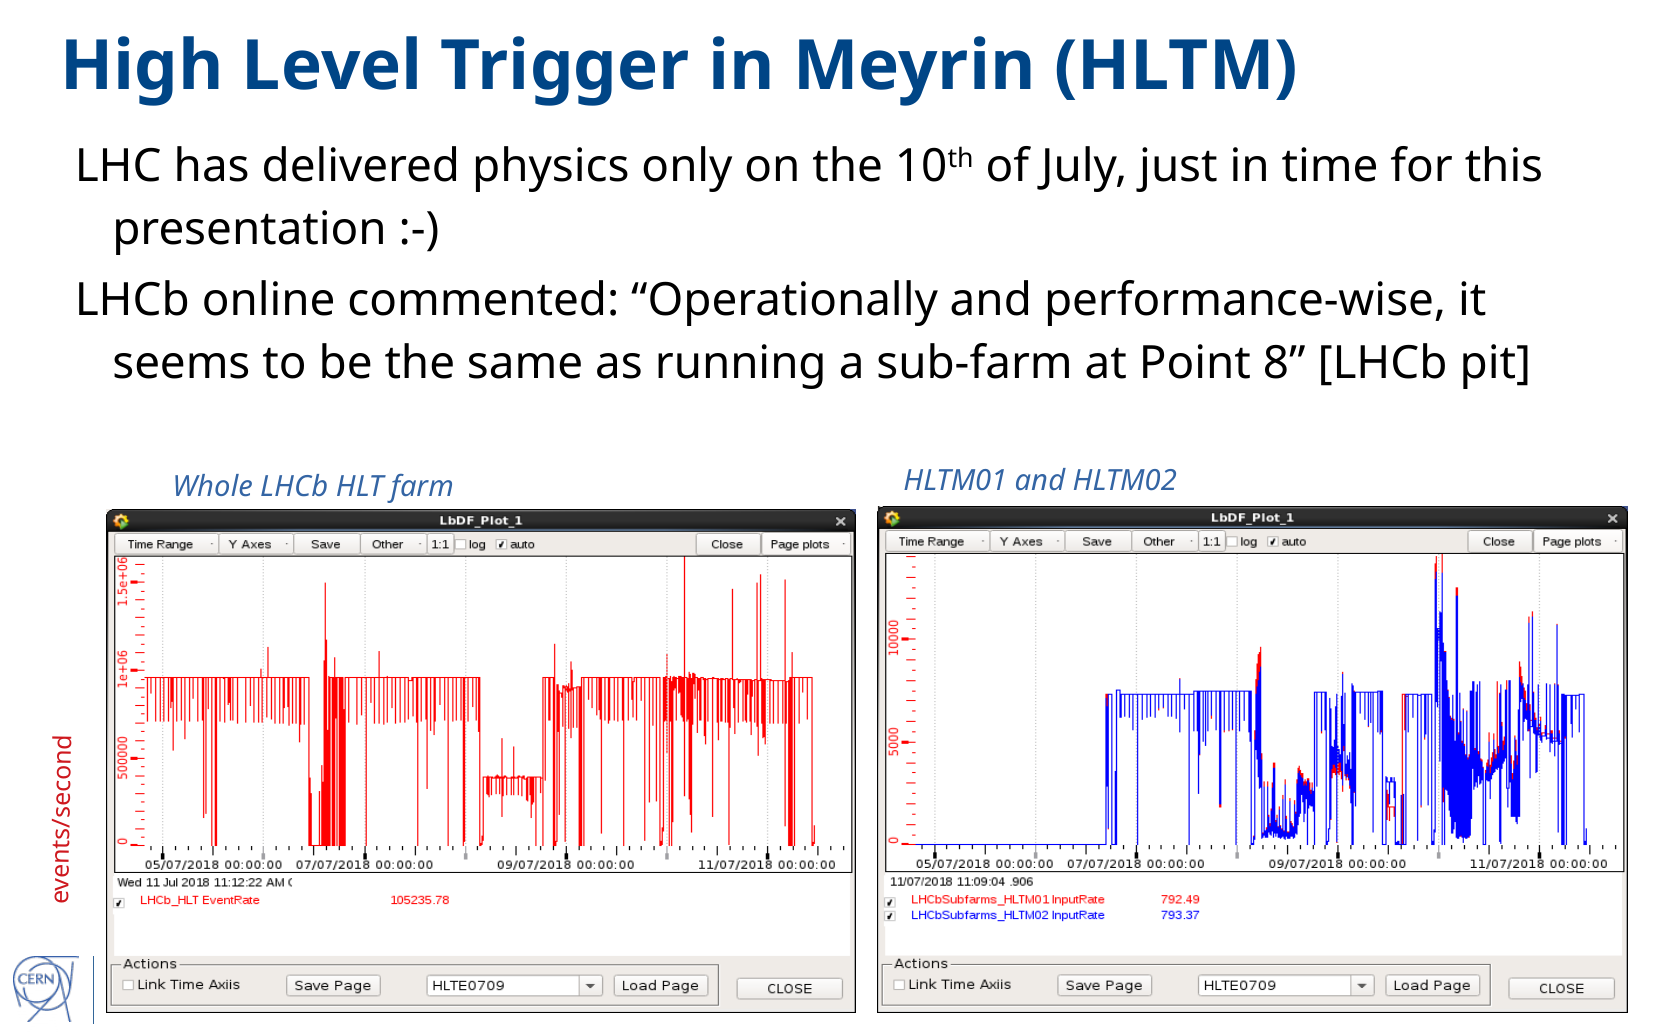

# High Level Trigger in Meyrin (HLTM)
LHC has delivered physics only on the 10th of July, just in time for this presentation :-)
LHCb online commented: “Operationally and performance-wise, it seems to be the same as running a sub-farm at Point 8” [LHCb pit]
HLTM01 and HLTM02
Whole LHCb HLT farm
events/second